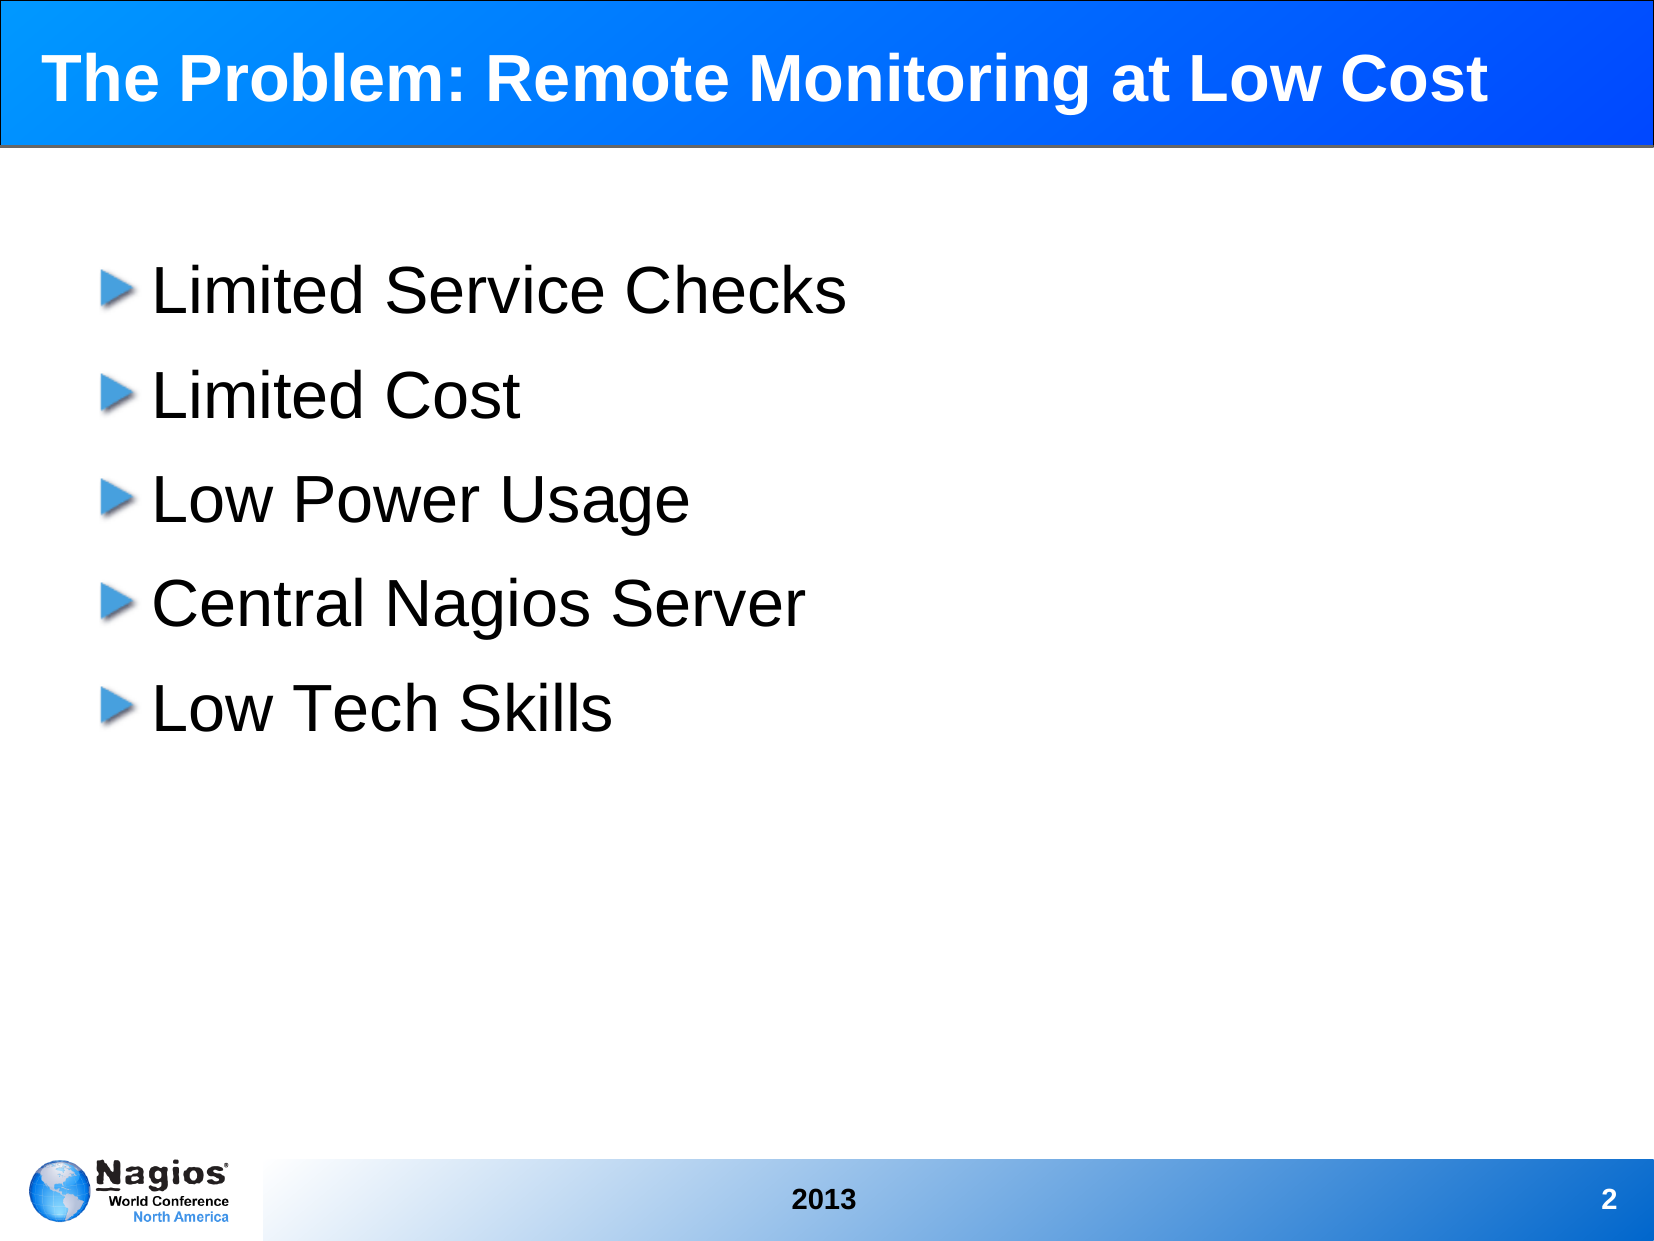

# The Problem: Remote Monitoring at Low Cost
Limited Service Checks
Limited Cost
Low Power Usage
Central Nagios Server
Low Tech Skills
2011
2